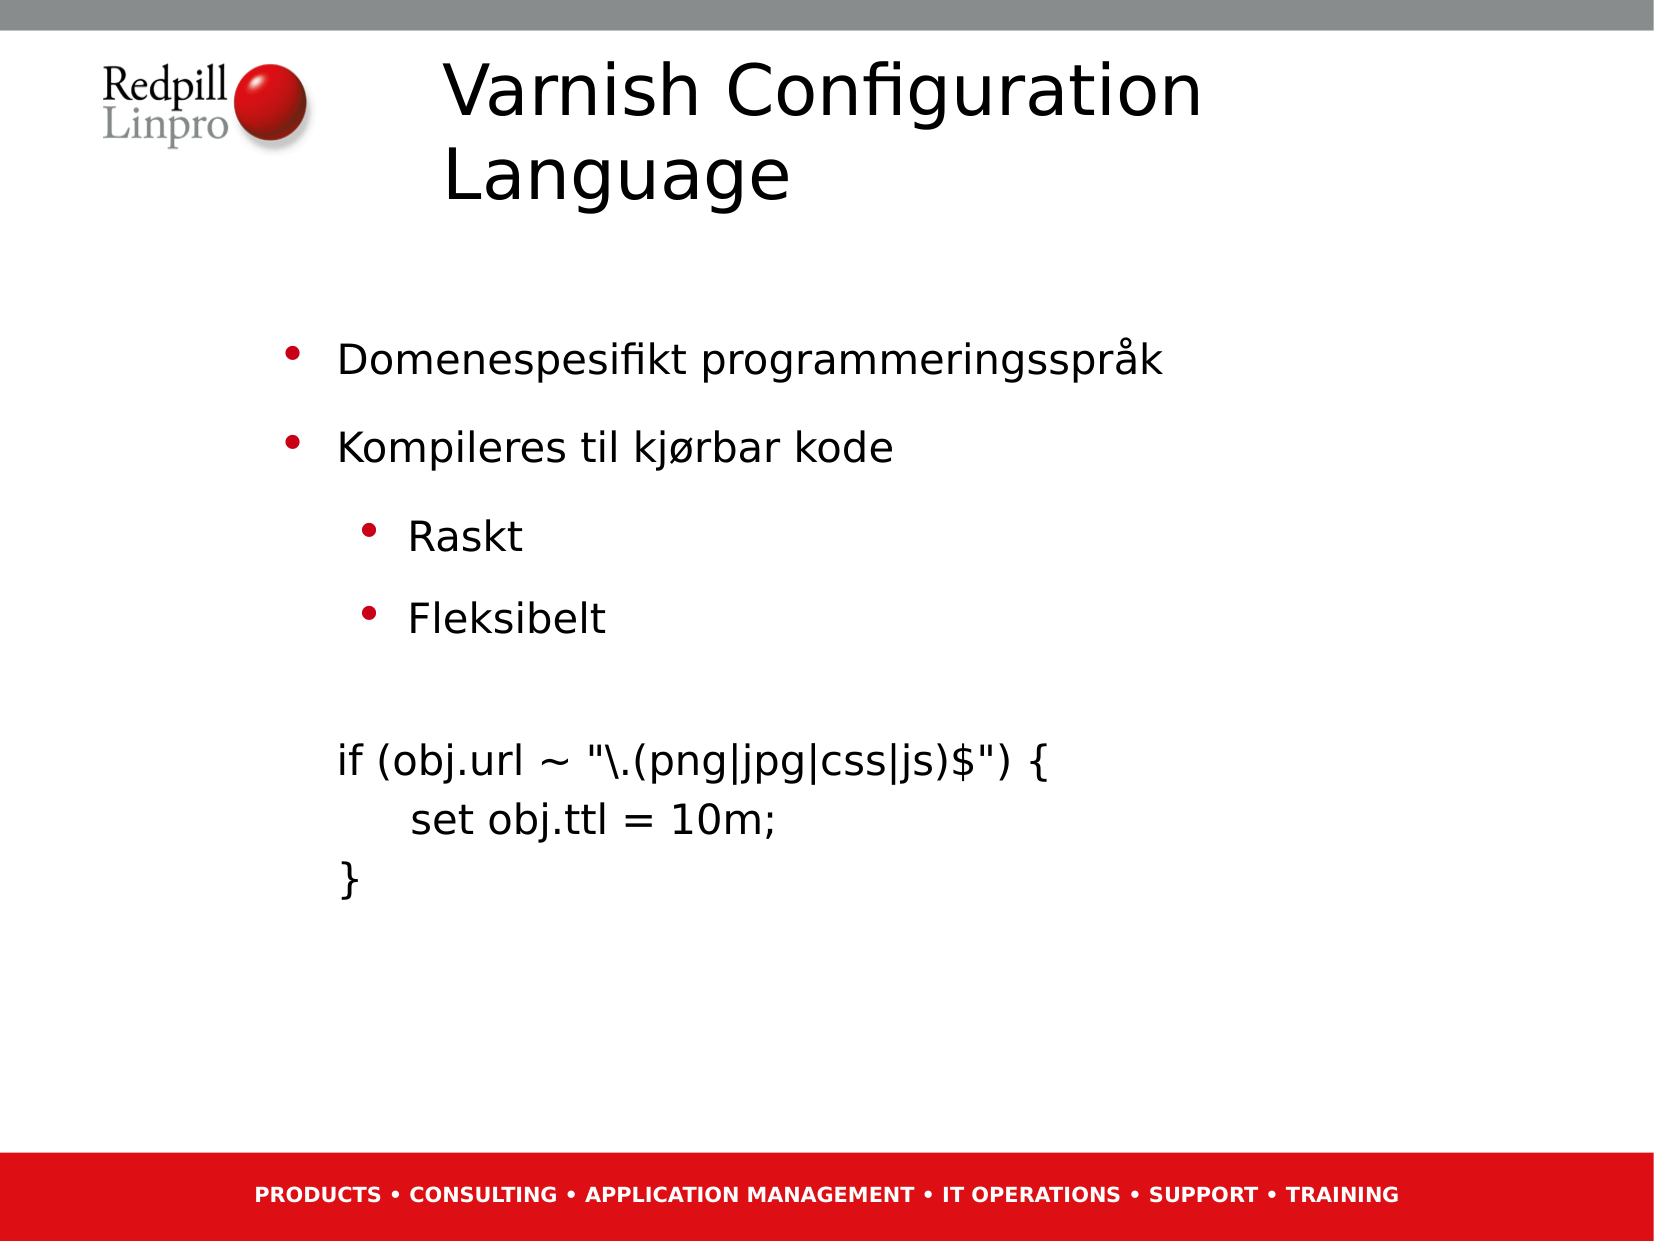

# Varnish Configuration Language
Domenespesifikt programmeringsspråk
Kompileres til kjørbar kode
Raskt
Fleksibelt
if (obj.url ~ "\.(png|jpg|css|js)$") {
	set obj.ttl = 10m;
}